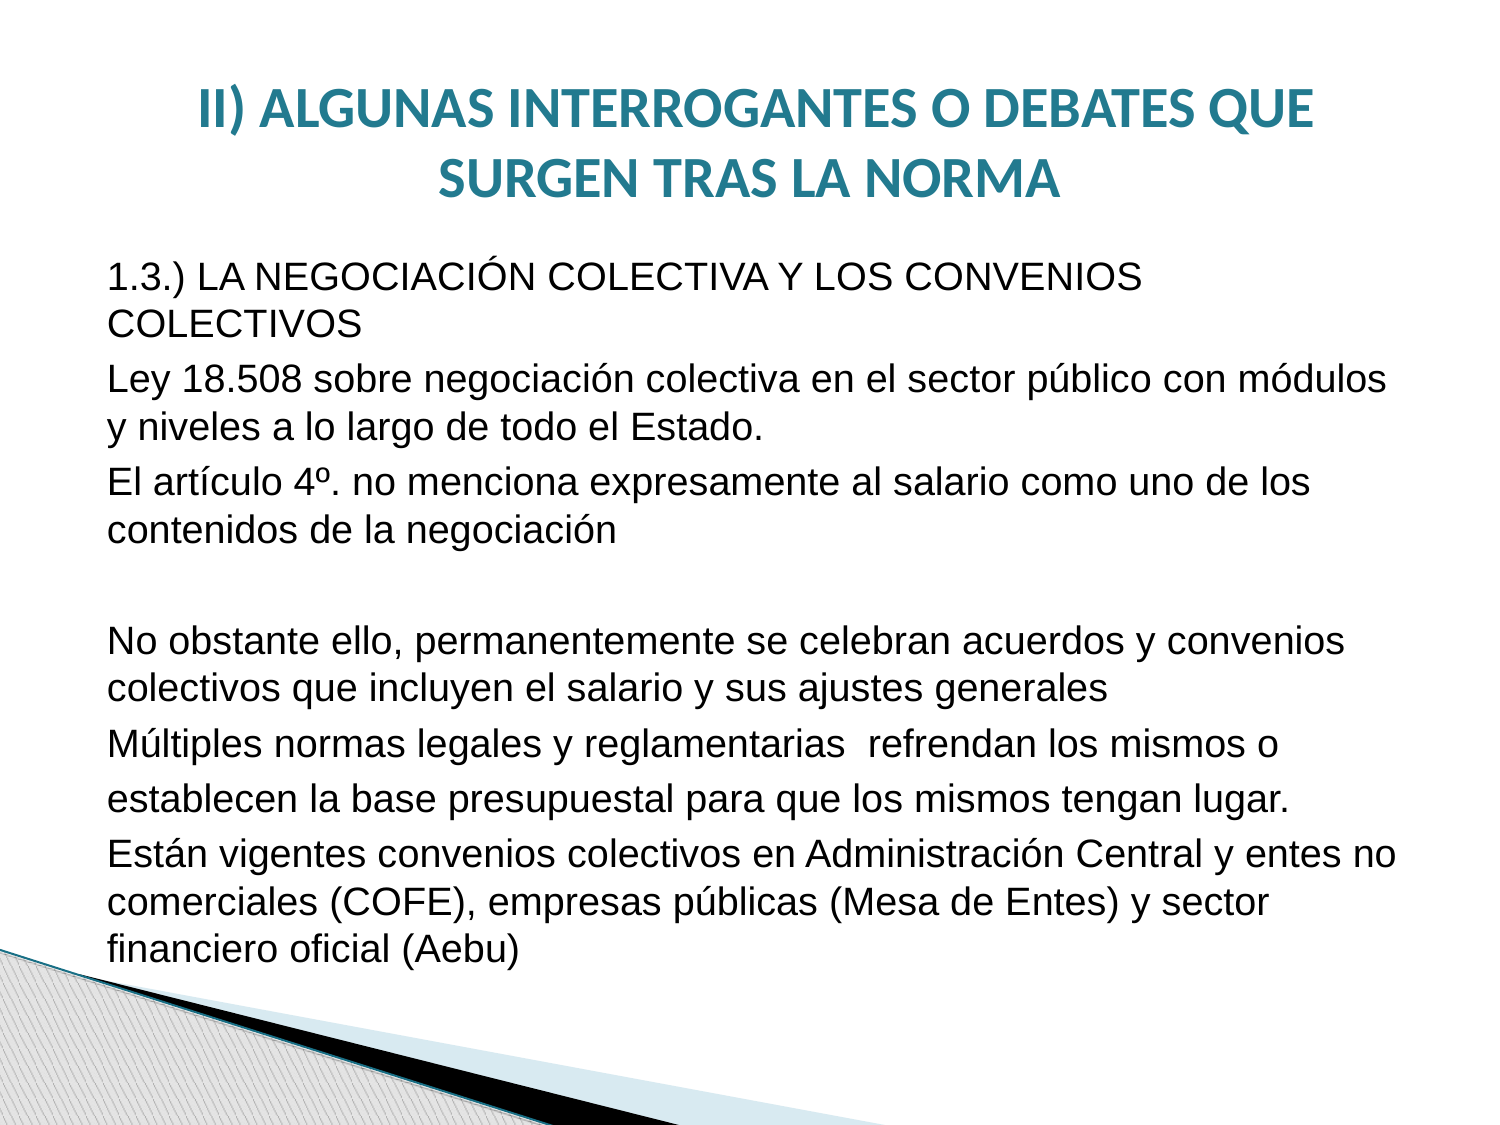

II) ALGUNAS INTERROGANTES O DEBATES QUE SURGEN TRAS LA NORMA
# 1.3.) LA NEGOCIACIÓN COLECTIVA Y LOS CONVENIOS COLECTIVOS
Ley 18.508 sobre negociación colectiva en el sector público con módulos y niveles a lo largo de todo el Estado.
El artículo 4º. no menciona expresamente al salario como uno de los contenidos de la negociación
No obstante ello, permanentemente se celebran acuerdos y convenios colectivos que incluyen el salario y sus ajustes generales
Múltiples normas legales y reglamentarias refrendan los mismos o
establecen la base presupuestal para que los mismos tengan lugar.
Están vigentes convenios colectivos en Administración Central y entes no comerciales (COFE), empresas públicas (Mesa de Entes) y sector financiero oficial (Aebu)